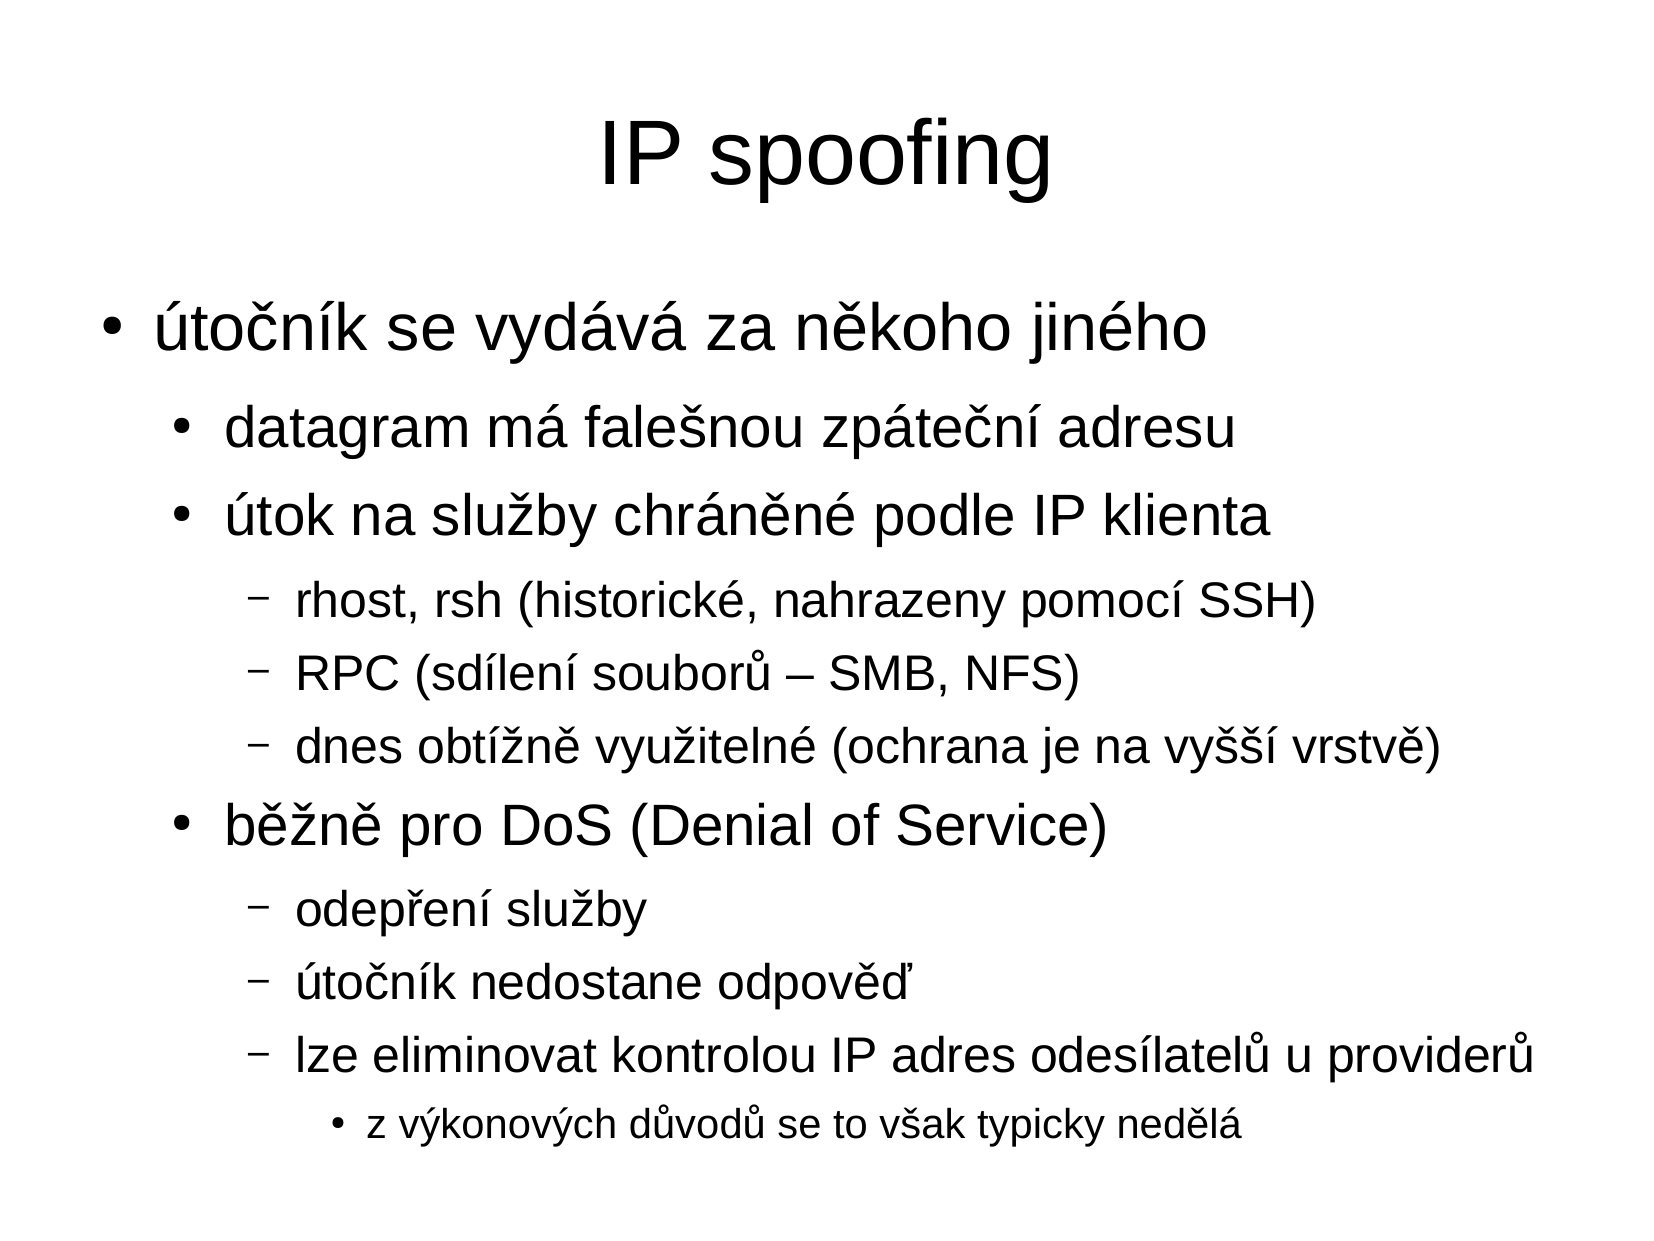

# IP spoofing
útočník se vydává za někoho jiného
datagram má falešnou zpáteční adresu
útok na služby chráněné podle IP klienta
rhost, rsh (historické, nahrazeny pomocí SSH)
RPC (sdílení souborů – SMB, NFS)
dnes obtížně využitelné (ochrana je na vyšší vrstvě)
běžně pro DoS (Denial of Service)
odepření služby
útočník nedostane odpověď
lze eliminovat kontrolou IP adres odesílatelů u providerů
z výkonových důvodů se to však typicky nedělá